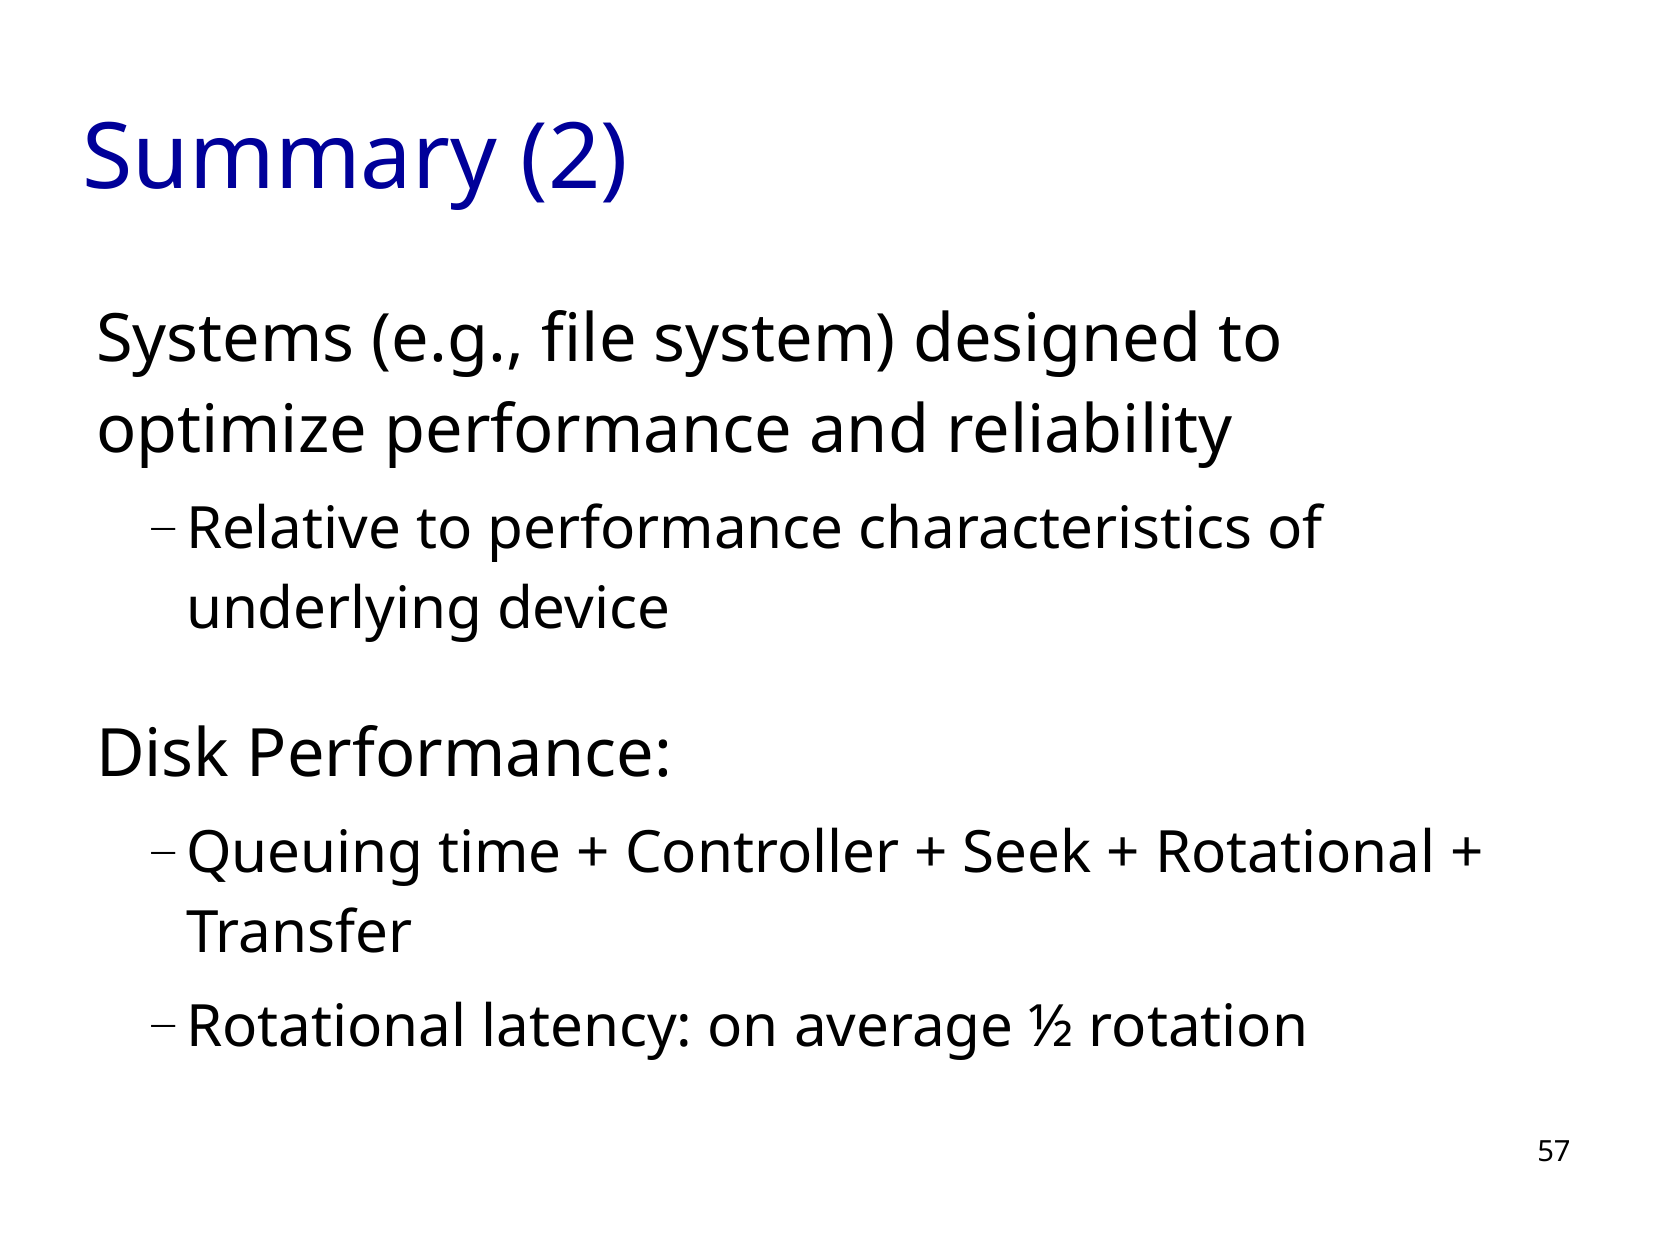

# Summary (2)
Systems (e.g., file system) designed to optimize performance and reliability
Relative to performance characteristics of underlying device
Disk Performance:
Queuing time + Controller + Seek + Rotational + Transfer
Rotational latency: on average ½ rotation
57